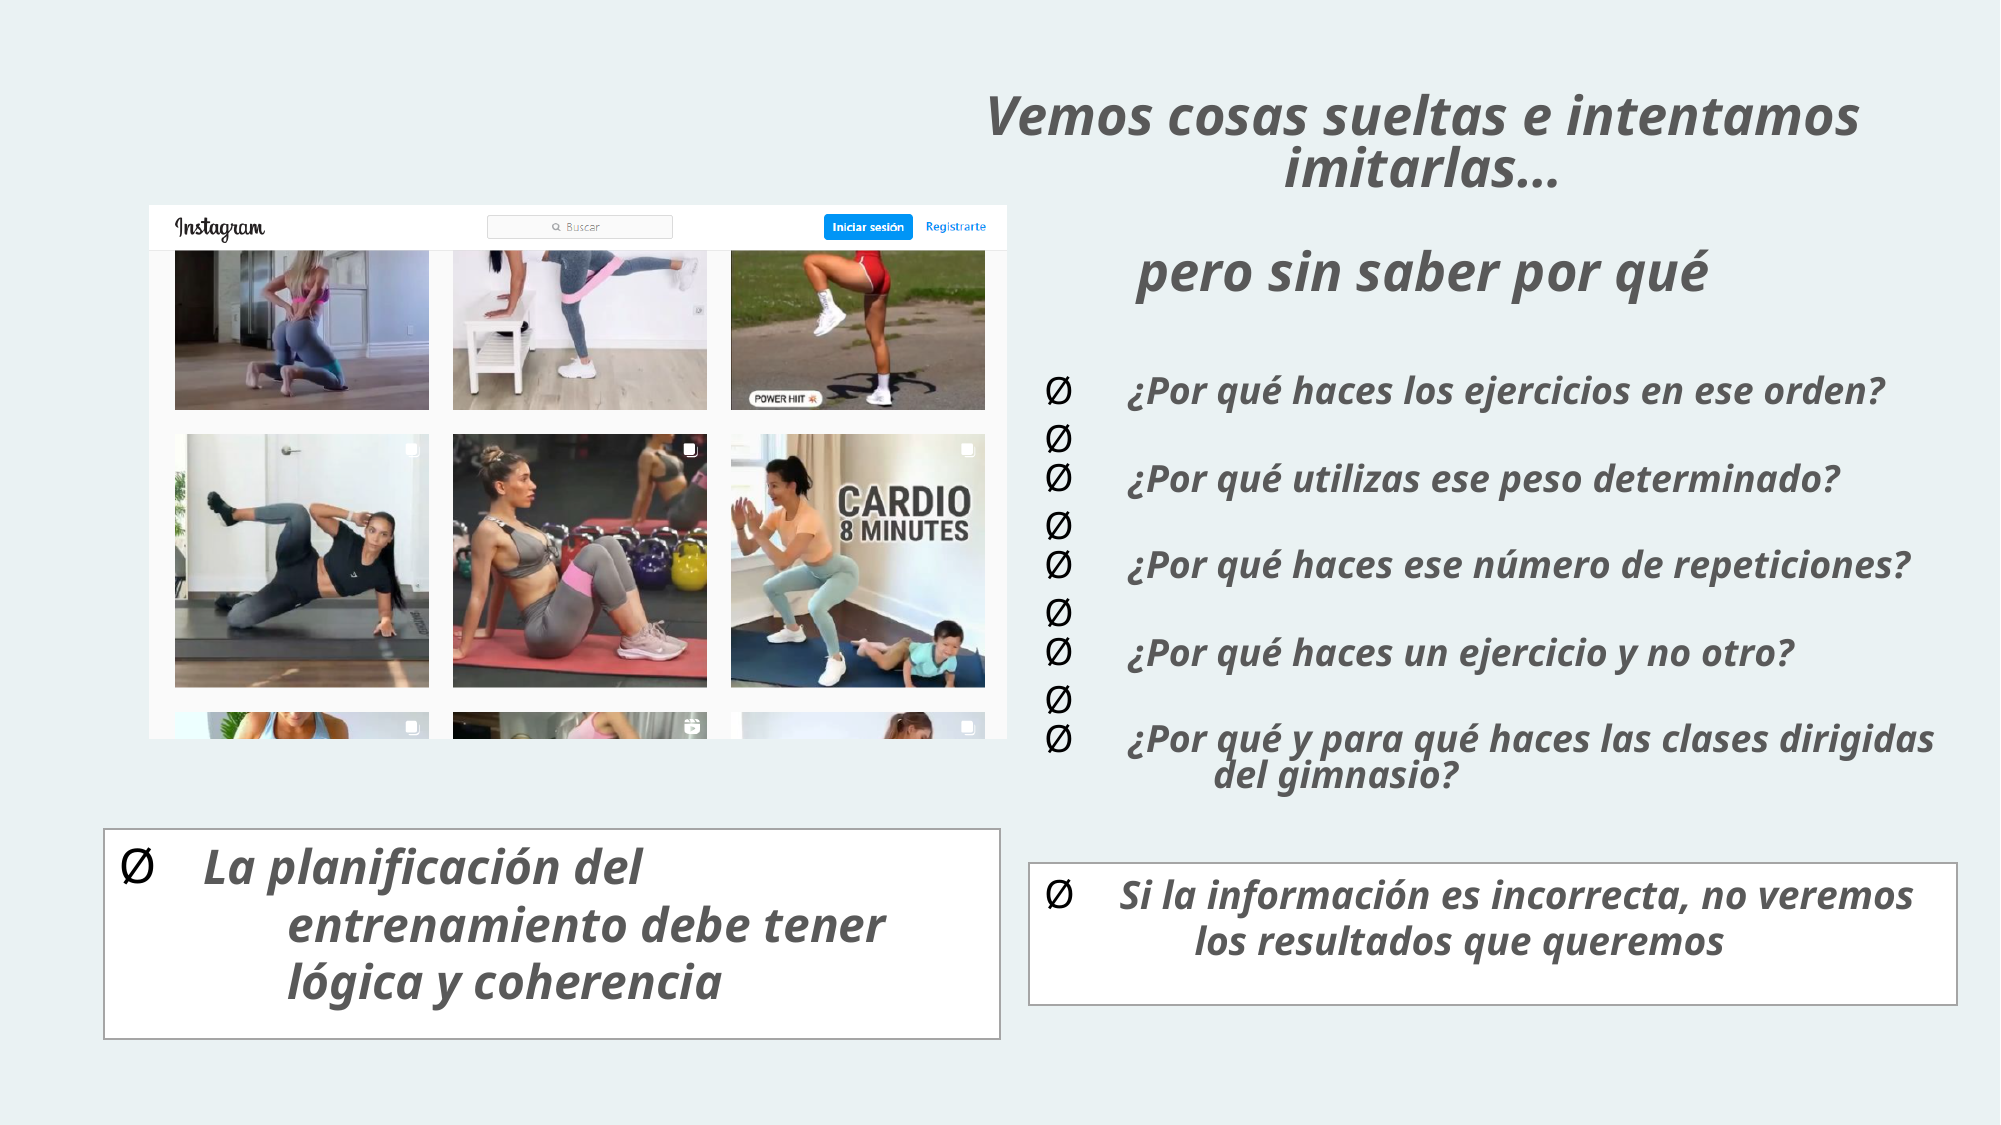

Vemos cosas sueltas e intentamos imitarlas…
pero sin saber por qué
¿Por qué haces los ejercicios en ese orden?
¿Por qué utilizas ese peso determinado?
¿Por qué haces ese número de repeticiones?
¿Por qué haces un ejercicio y no otro?
¿Por qué y para qué haces las clases dirigidas del gimnasio?
La planificación del entrenamiento debe tener lógica y coherencia
Si la información es incorrecta, no veremos los resultados que queremos